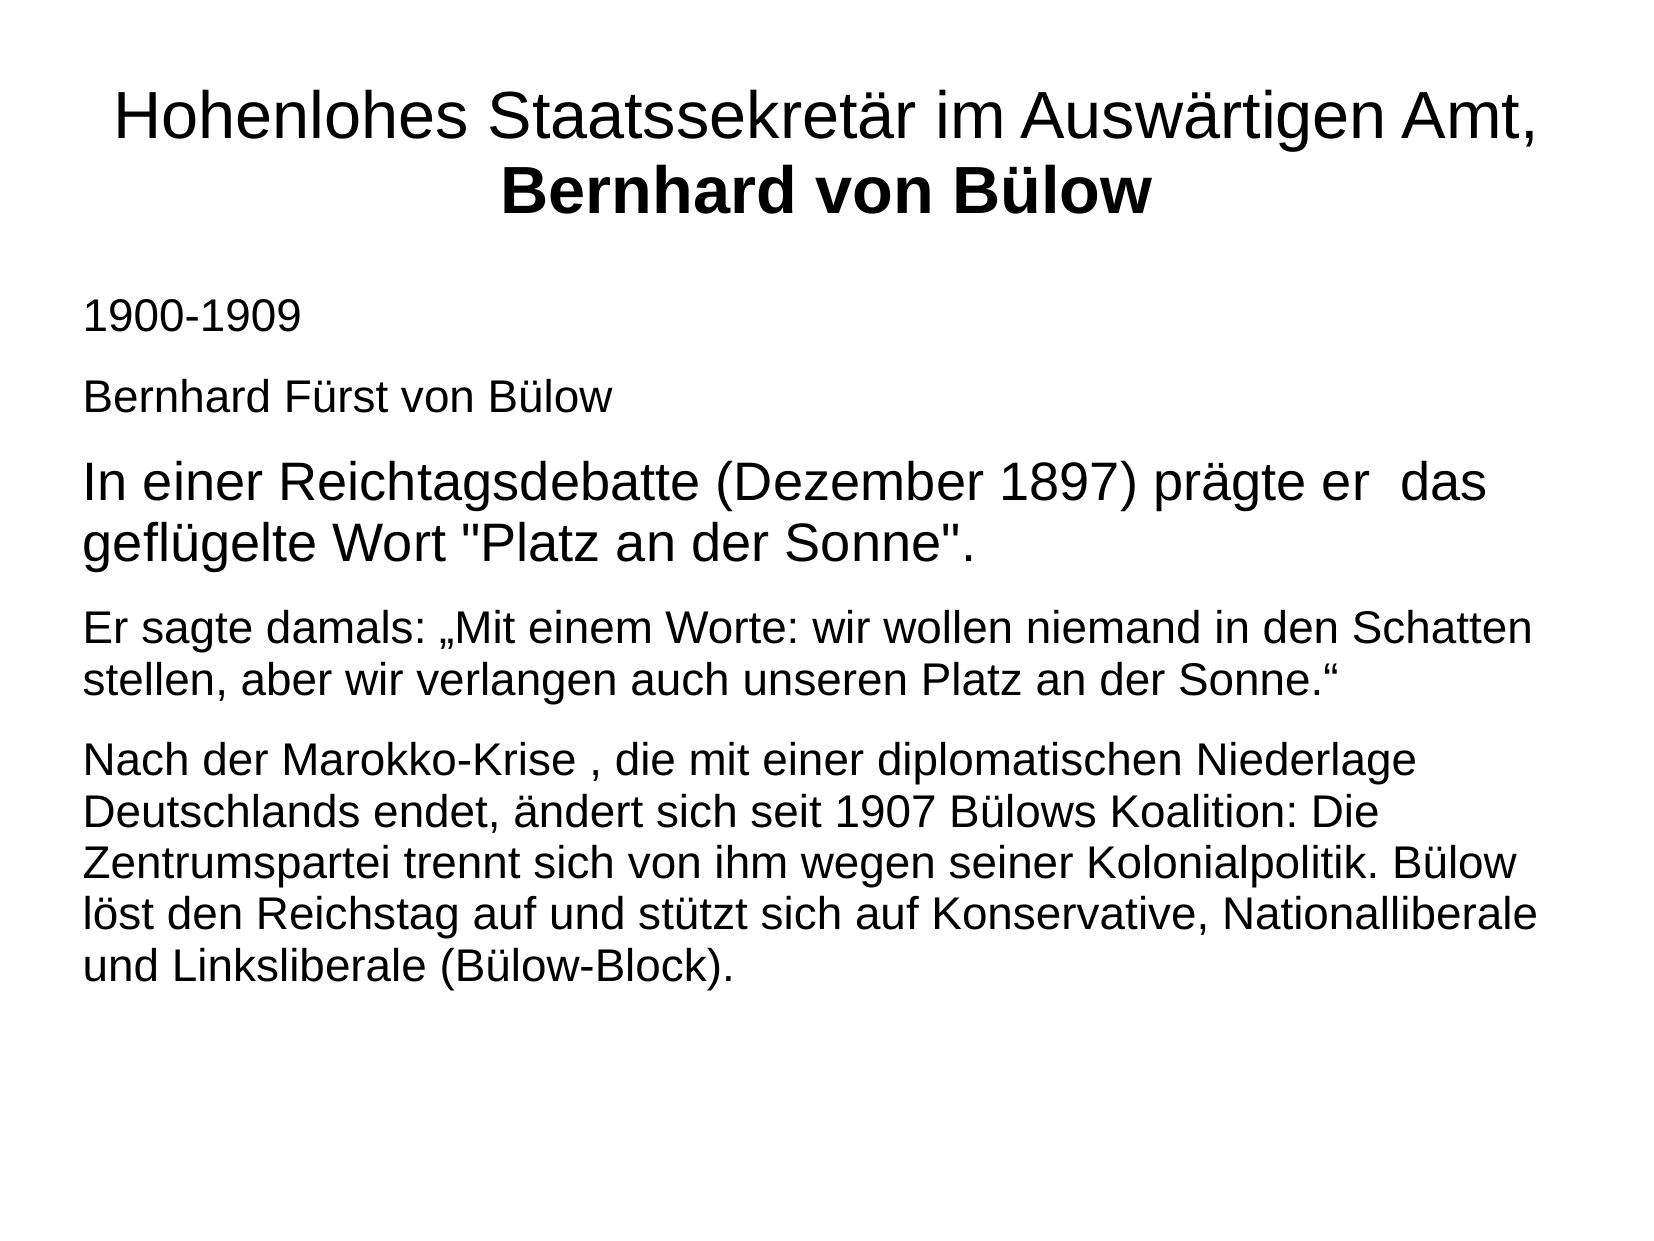

# Hohenlohes Staatssekretär im Auswärtigen Amt, Bernhard von Bülow
1900-1909
Bernhard Fürst von Bülow
In einer Reichtagsdebatte (Dezember 1897) prägte er das geflügelte Wort "Platz an der Sonne".
Er sagte damals: „Mit einem Worte: wir wollen niemand in den Schatten stellen, aber wir verlangen auch unseren Platz an der Sonne.“
Nach der Marokko-Krise , die mit einer diplomatischen Niederlage Deutschlands endet, ändert sich seit 1907 Bülows Koalition: Die Zentrumspartei trennt sich von ihm wegen seiner Kolonialpolitik. Bülow löst den Reichstag auf und stützt sich auf Konservative, Nationalliberale und Linksliberale (Bülow-Block).